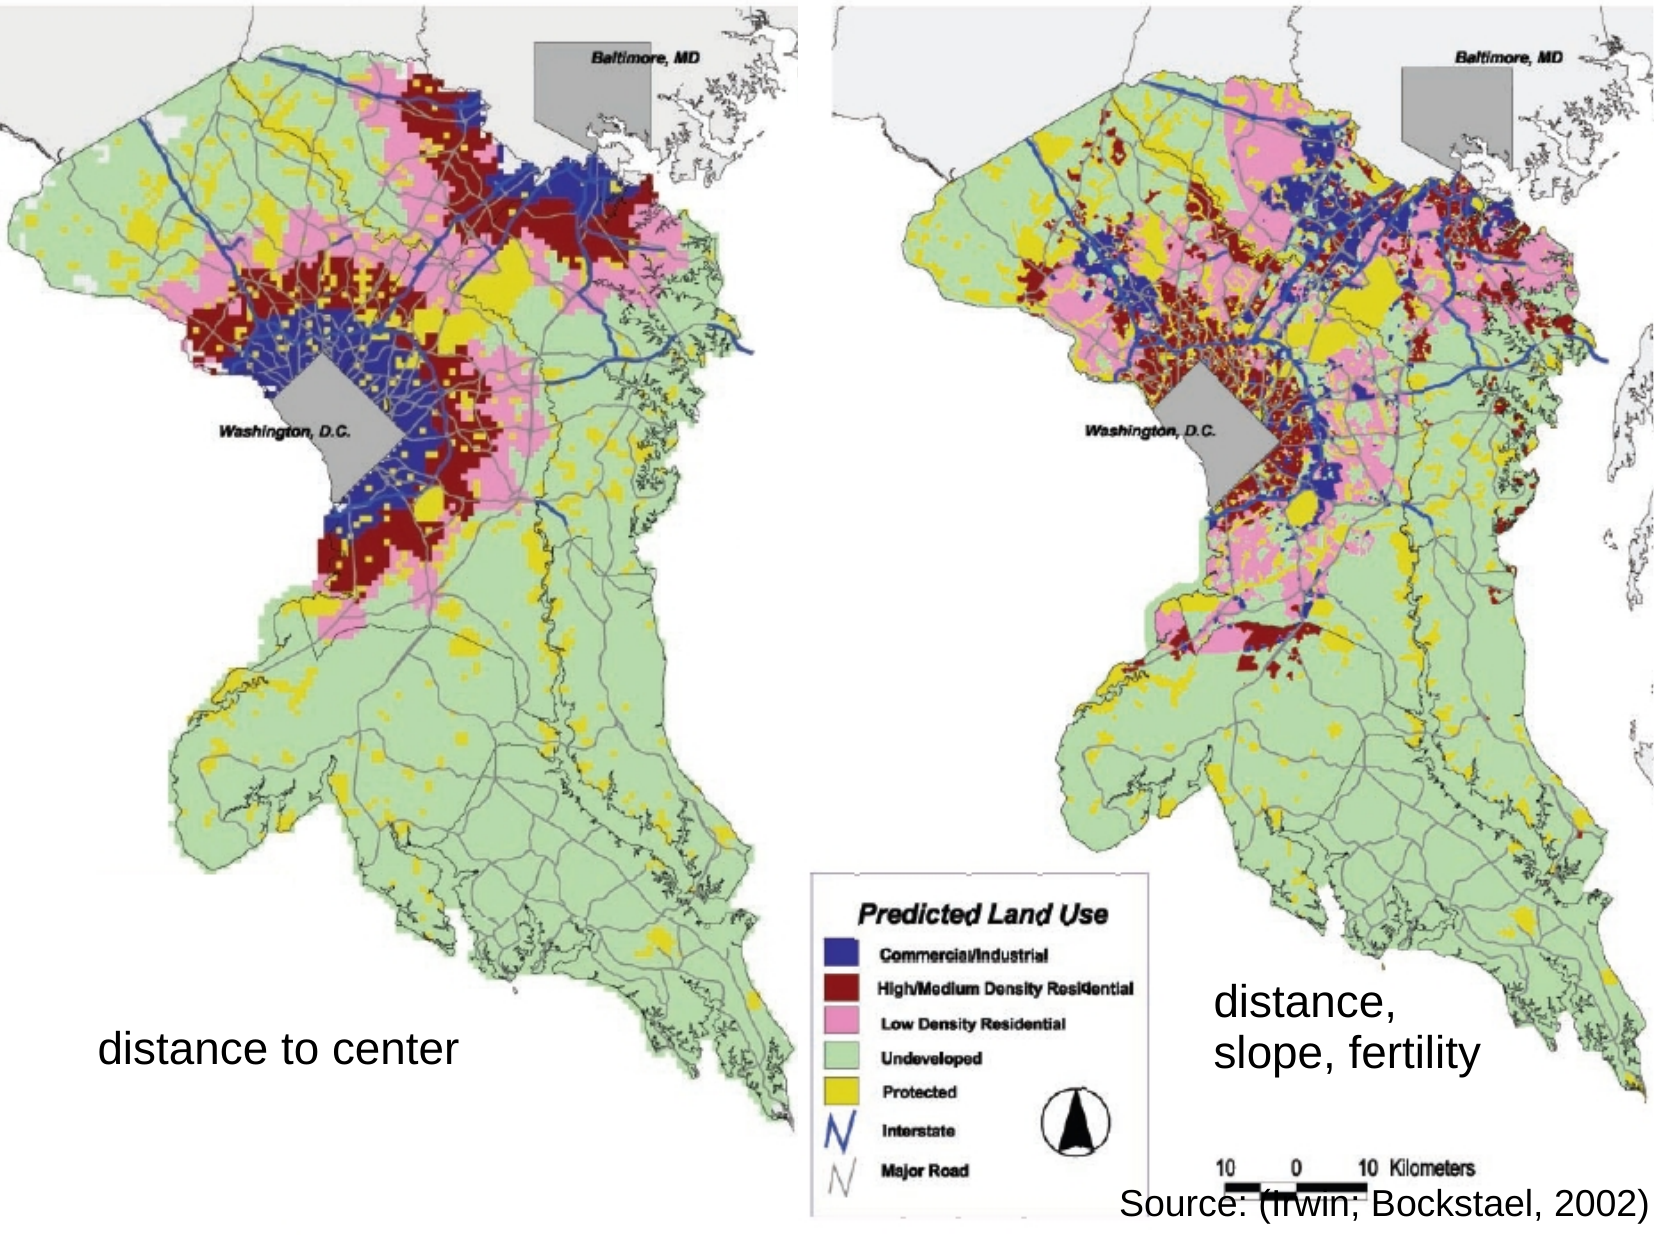

distance,
slope, fertility
distance to center
Source: (Irwin; Bockstael, 2002)